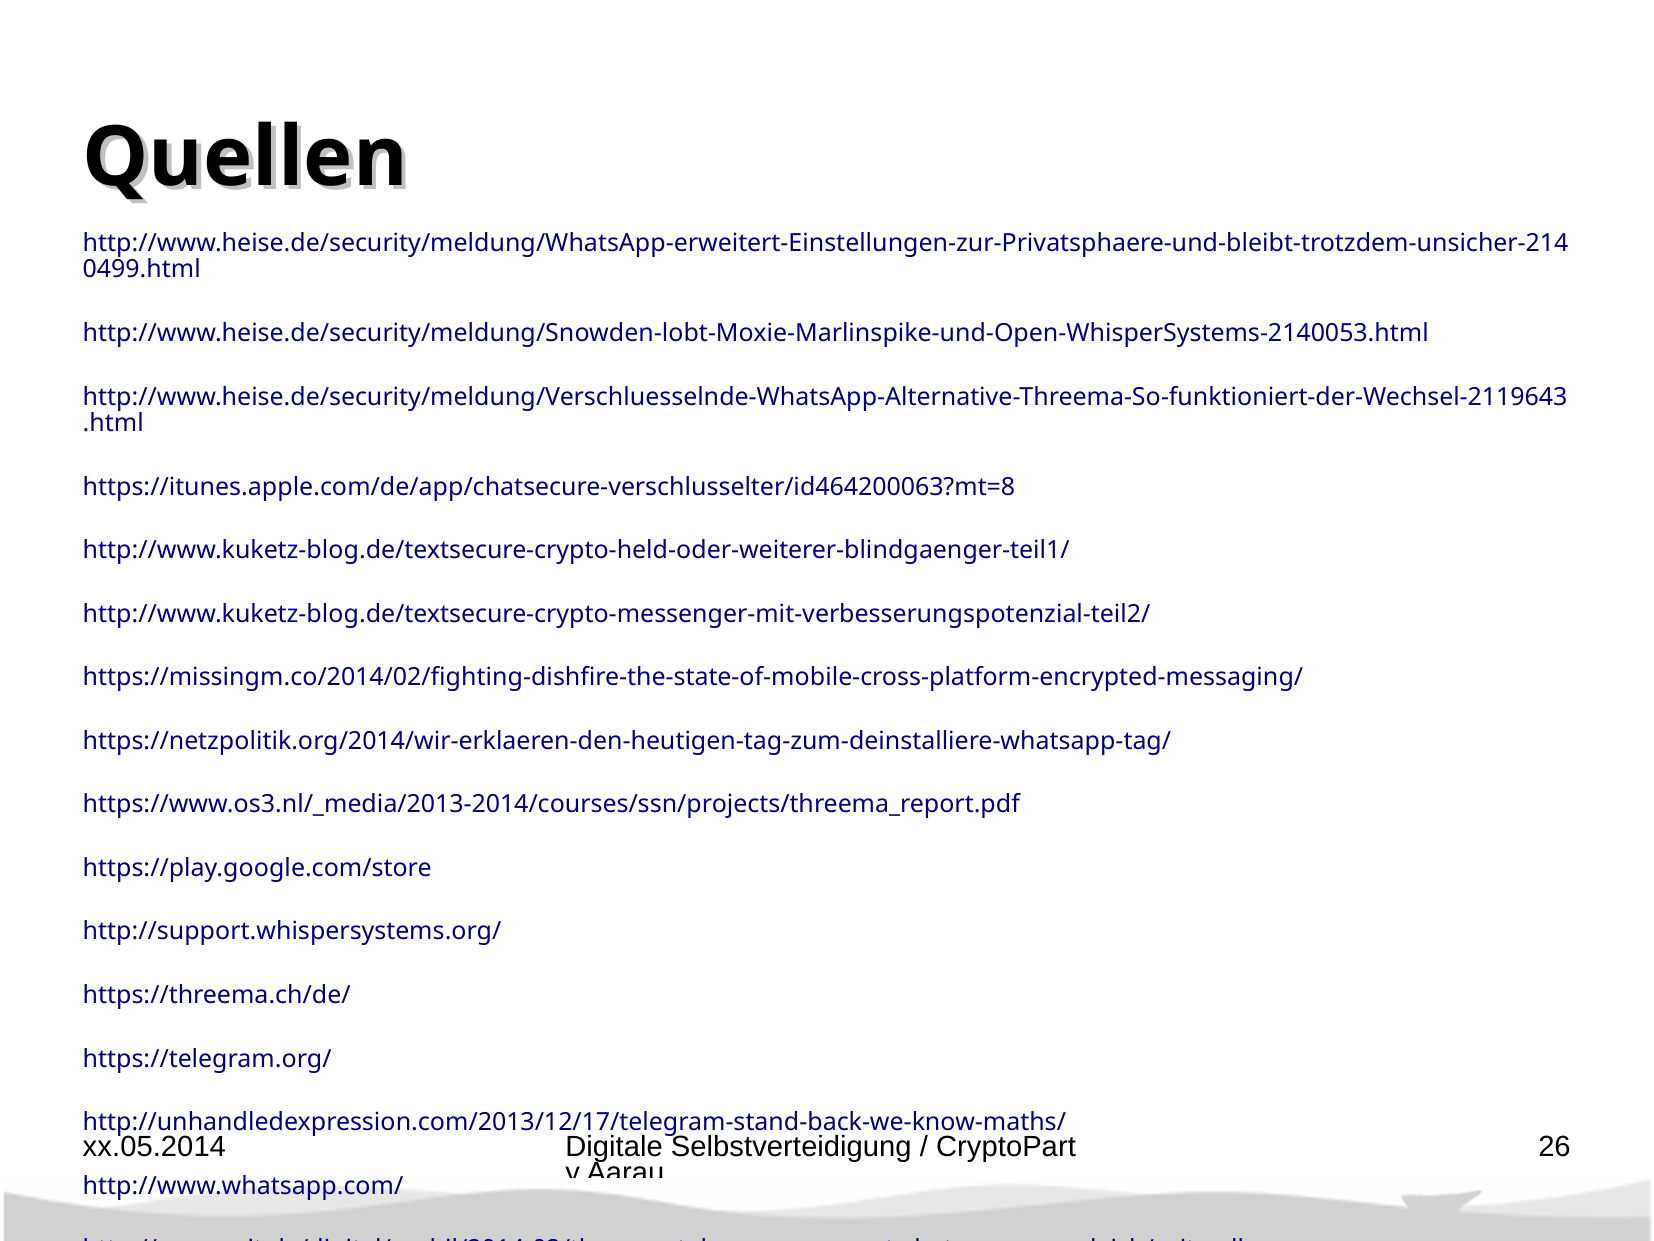

# Quellen
http://www.heise.de/security/meldung/WhatsApp-erweitert-Einstellungen-zur-Privatsphaere-und-bleibt-trotzdem-unsicher-2140499.html
http://www.heise.de/security/meldung/Snowden-lobt-Moxie-Marlinspike-und-Open-WhisperSystems-2140053.html
http://www.heise.de/security/meldung/Verschluesselnde-WhatsApp-Alternative-Threema-So-funktioniert-der-Wechsel-2119643.html
https://itunes.apple.com/de/app/chatsecure-verschlusselter/id464200063?mt=8
http://www.kuketz-blog.de/textsecure-crypto-held-oder-weiterer-blindgaenger-teil1/
http://www.kuketz-blog.de/textsecure-crypto-messenger-mit-verbesserungspotenzial-teil2/
https://missingm.co/2014/02/fighting-dishfire-the-state-of-mobile-cross-platform-encrypted-messaging/
https://netzpolitik.org/2014/wir-erklaeren-den-heutigen-tag-zum-deinstalliere-whatsapp-tag/
https://www.os3.nl/_media/2013-2014/courses/ssn/projects/threema_report.pdf
https://play.google.com/store
http://support.whispersystems.org/
https://threema.ch/de/
https://telegram.org/
http://unhandledexpression.com/2013/12/17/telegram-stand-back-we-know-maths/
http://www.whatsapp.com/
http://www.zeit.de/digital/mobil/2014-02/threema-telegram-surespot-chatsecure-vergleich/seite-all
xx.05.2014
Digitale Selbstverteidigung / CryptoParty Aarau
26